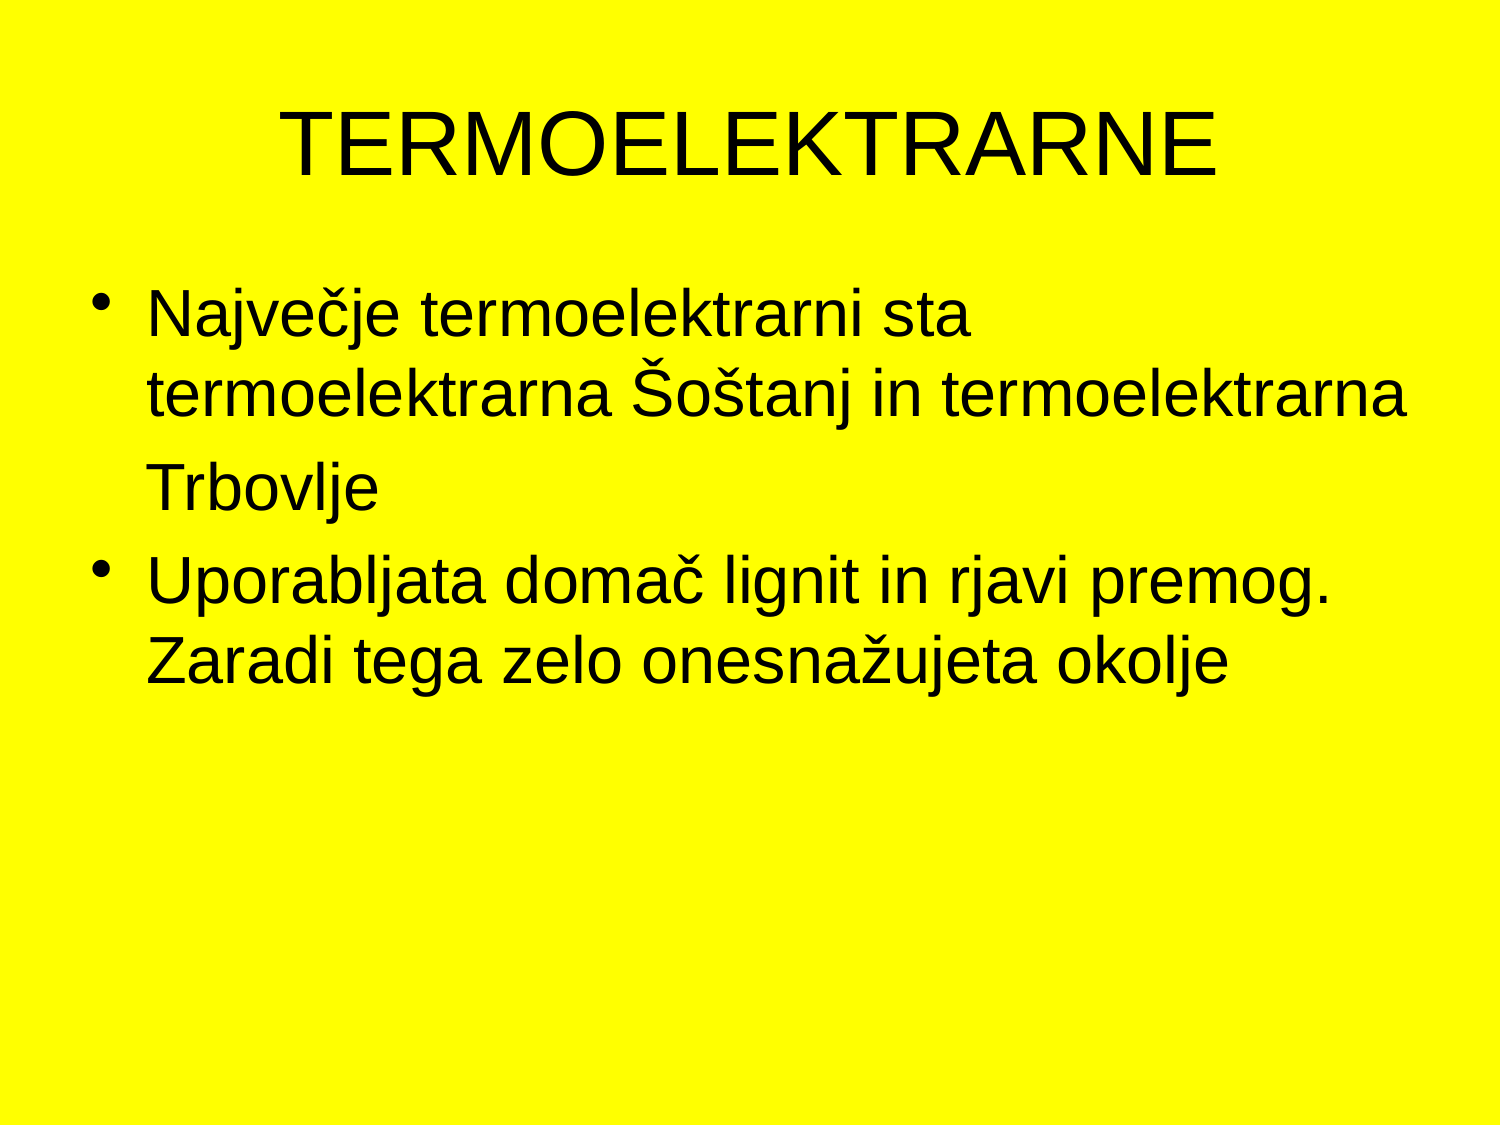

# TERMOELEKTRARNE
Največje termoelektrarni sta termoelektrarna Šoštanj in termoelektrarna
 Trbovlje
Uporabljata domač lignit in rjavi premog. Zaradi tega zelo onesnažujeta okolje